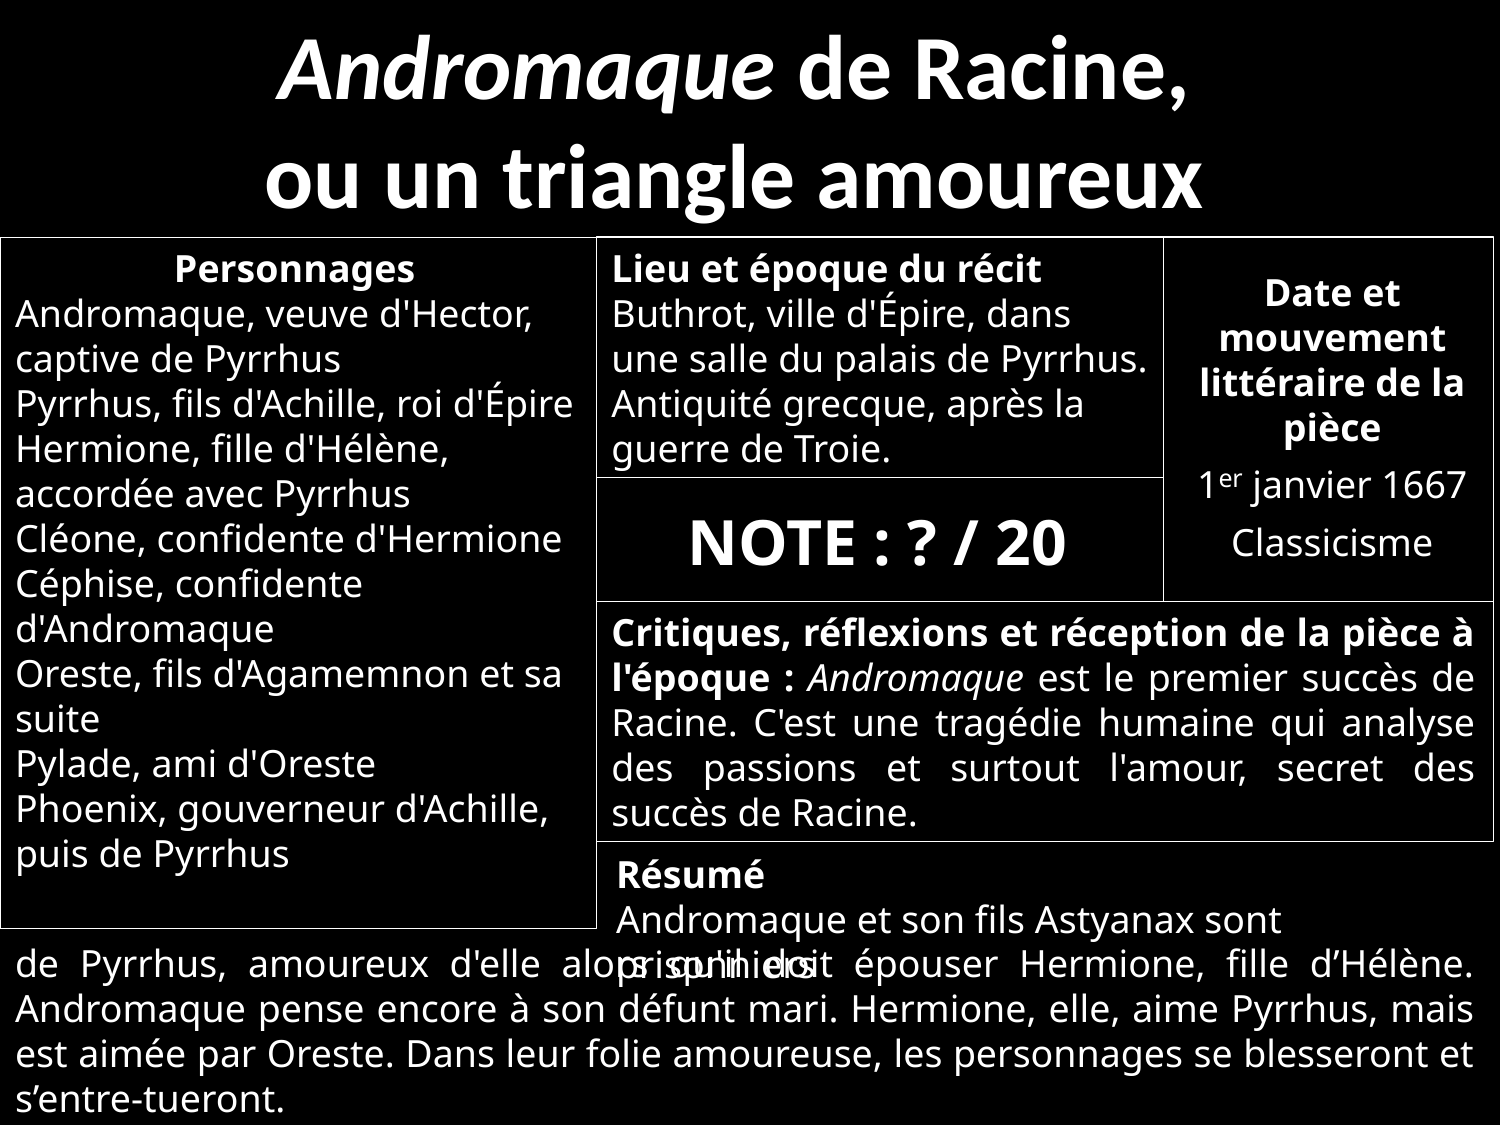

Andromaque de Racine,
ou un triangle amoureux
Personnages
Andromaque, veuve d'Hector, captive de Pyrrhus
Pyrrhus, fils d'Achille, roi d'Épire
Hermione, fille d'Hélène, accordée avec Pyrrhus
Cléone, confidente d'Hermione
Céphise, confidente d'Andromaque
Oreste, fils d'Agamemnon et sa suite
Pylade, ami d'Oreste
Phoenix, gouverneur d'Achille, puis de Pyrrhus
Lieu et époque du récit
Buthrot, ville d'Épire, dans une salle du palais de Pyrrhus. Antiquité grecque, après la guerre de Troie.
Date et mouvement littéraire de la pièce
1er janvier 1667
Classicisme
NOTE : ? / 20
Critiques, réflexions et réception de la pièce à l'époque : Andromaque est le premier succès de Racine. C'est une tragédie humaine qui analyse des passions et surtout l'amour, secret des succès de Racine.
Résumé
Andromaque et son fils Astyanax sont prisonniers
de Pyrrhus, amoureux d'elle alors qu'il doit épouser Hermione, fille d’Hélène. Andromaque pense encore à son défunt mari. Hermione, elle, aime Pyrrhus, mais est aimée par Oreste. Dans leur folie amoureuse, les personnages se blesseront et s’entre-tueront.